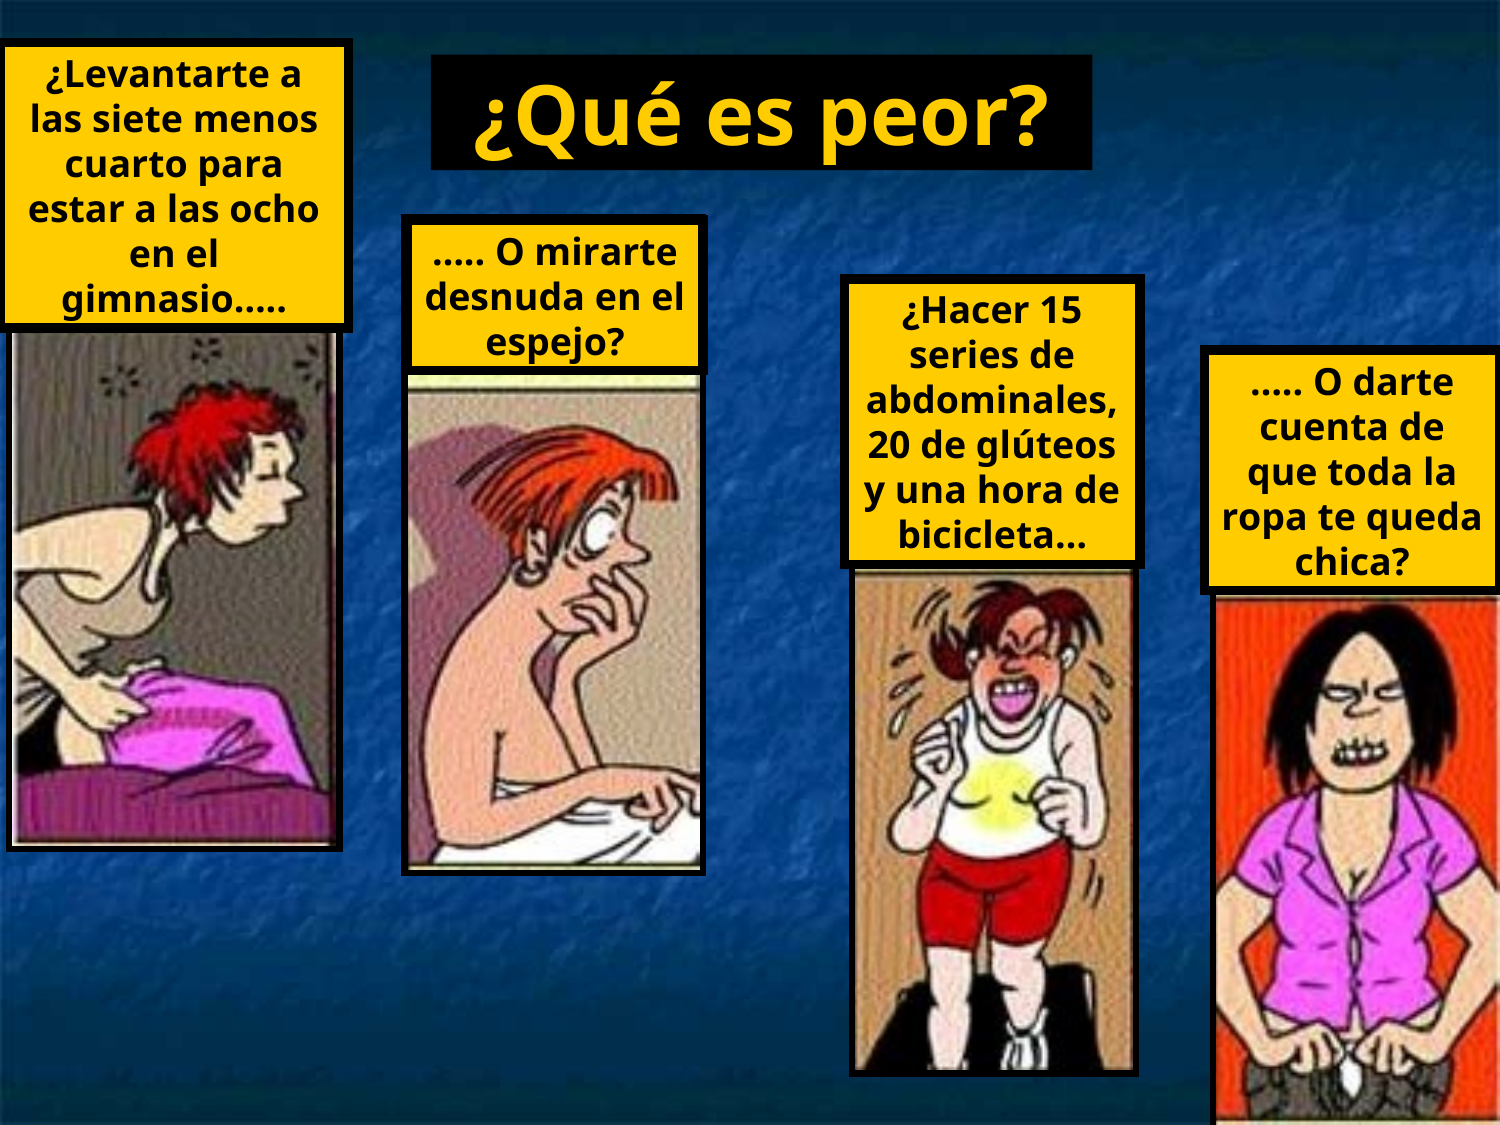

¿Levantarte a las siete menos cuarto para estar a las ocho en el gimnasio…..
¿Qué es peor?
….. O mirarte desnuda en el espejo?
¿Hacer 15 series de abdominales, 20 de glúteos y una hora de bicicleta…
….. O darte cuenta de que toda la ropa te queda chica?